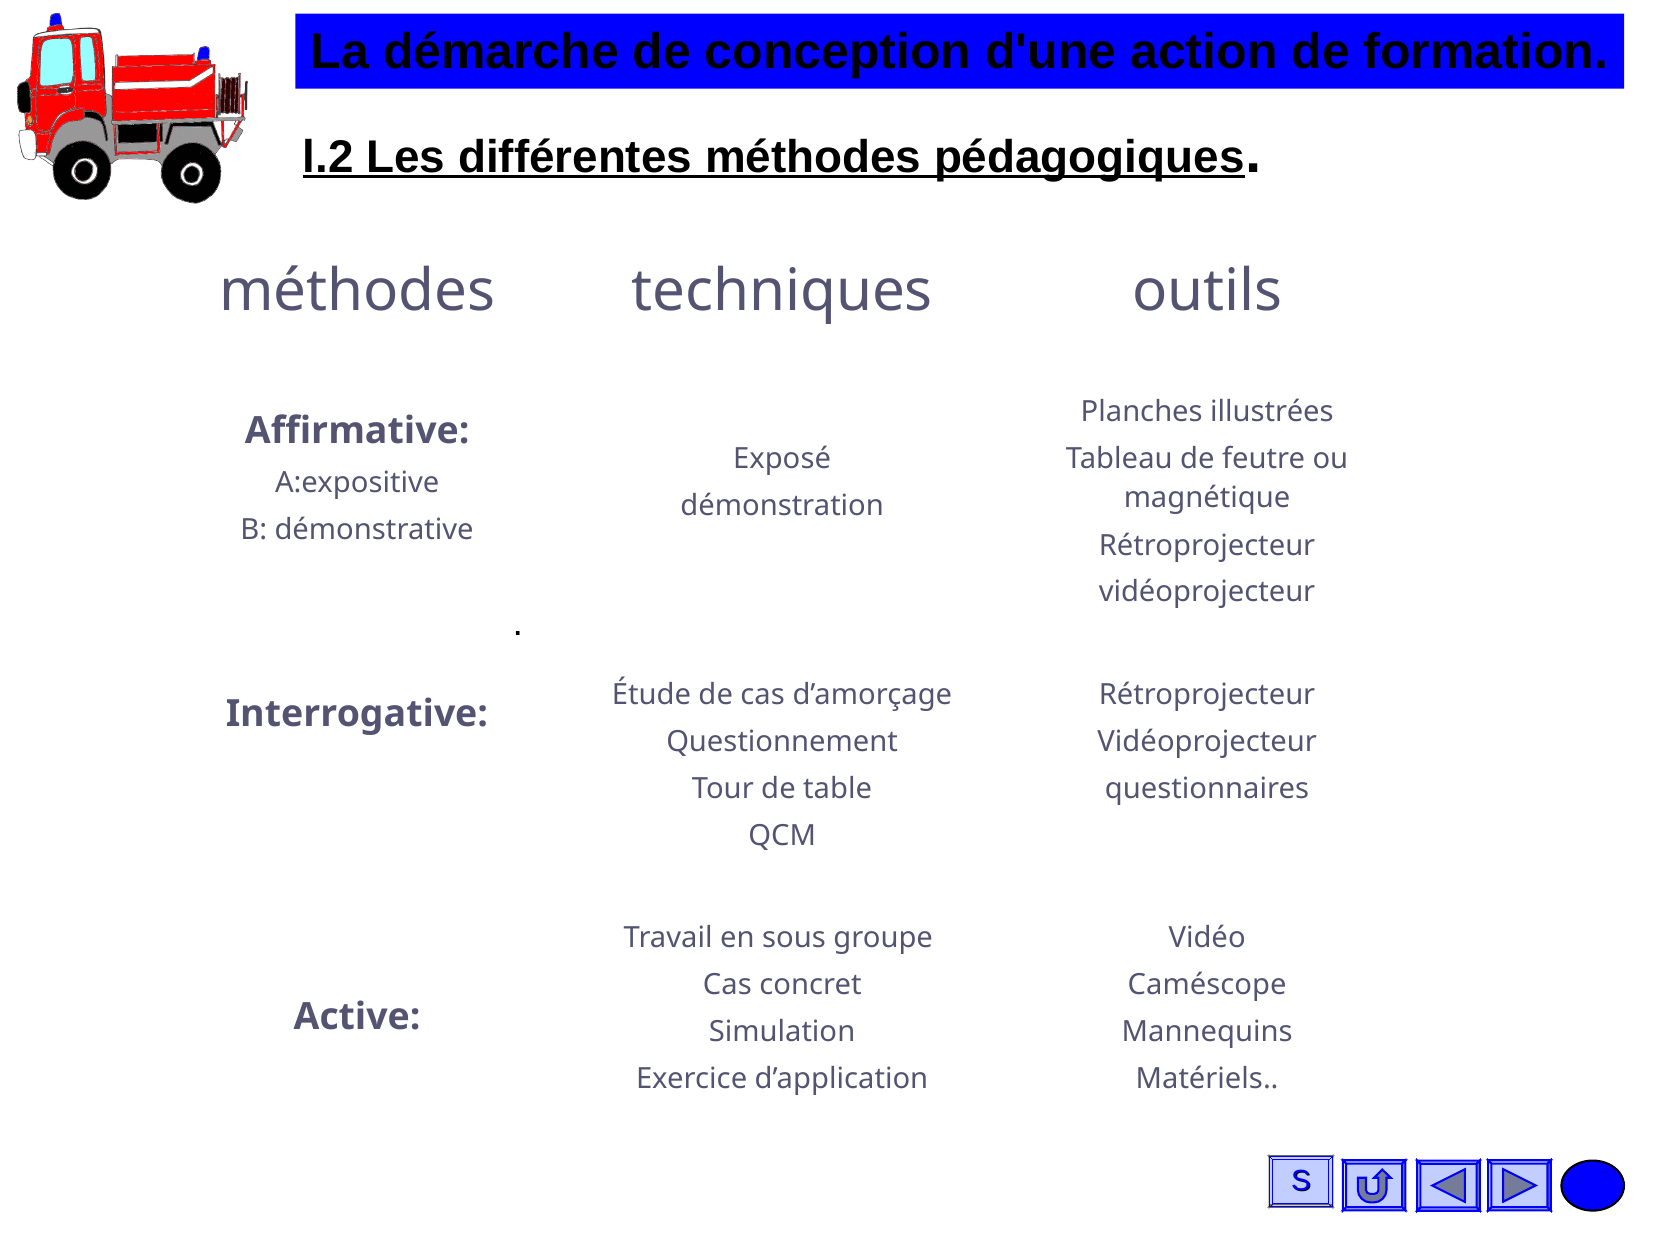

La démarche de conception d'une action de formation.
l.2 Les différentes méthodes pédagogiques.
| méthodes | techniques | outils |
| --- | --- | --- |
| Affirmative: A:expositive B: démonstrative | Exposé démonstration | Planches illustrées Tableau de feutre ou magnétique Rétroprojecteur vidéoprojecteur |
| Interrogative: | Étude de cas d’amorçage Questionnement Tour de table QCM | Rétroprojecteur Vidéoprojecteur questionnaires |
| Active: | Travail en sous groupe Cas concret Simulation Exercice d’application | Vidéo Caméscope Mannequins Matériels.. |
#
.